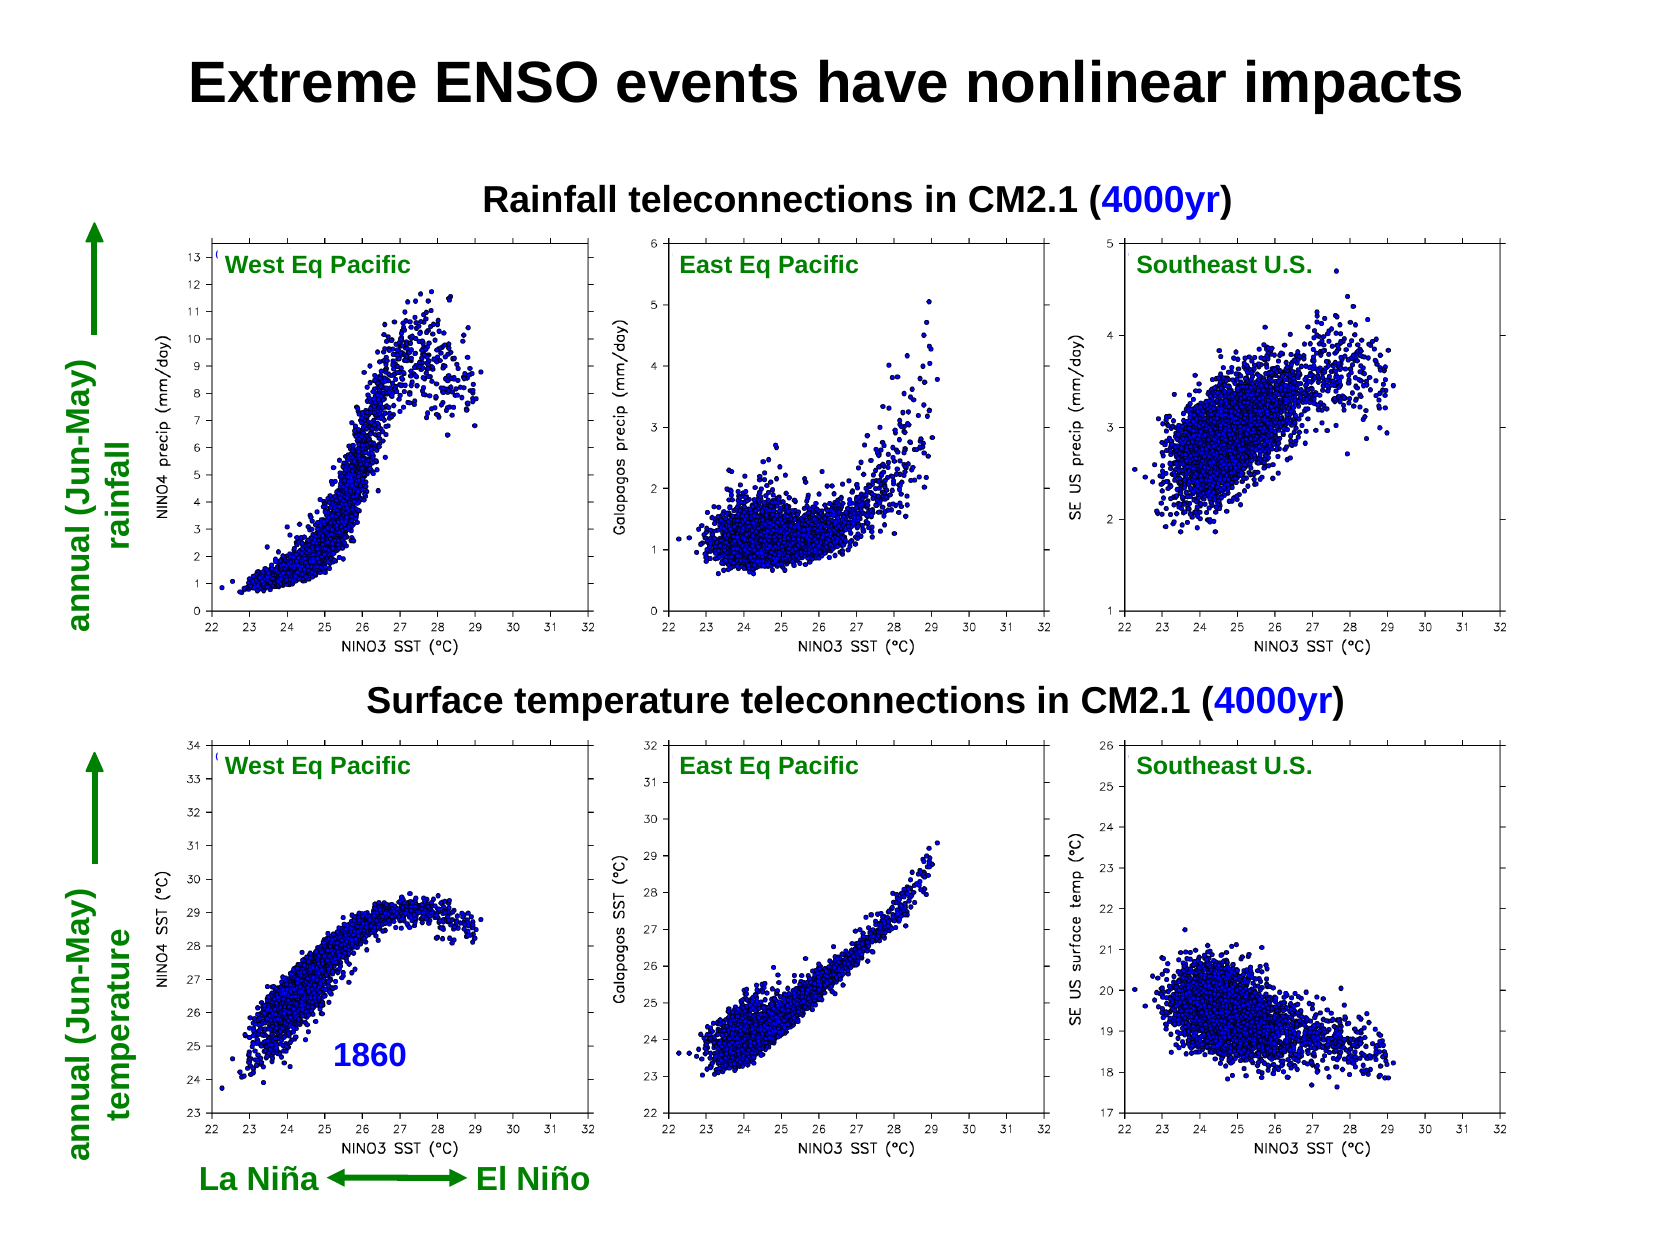

Extreme ENSO events have nonlinear impacts
Rainfall teleconnections in CM2.1 (4000yr)
annual (Jun-May)
rainfall
 West Eq Pacific
 East Eq Pacific
 Southeast U.S.
Surface temperature teleconnections in CM2.1 (4000yr)
 West Eq Pacific
 East Eq Pacific
 Southeast U.S.
annual (Jun-May)
temperature
1860
La Niña
El Niño